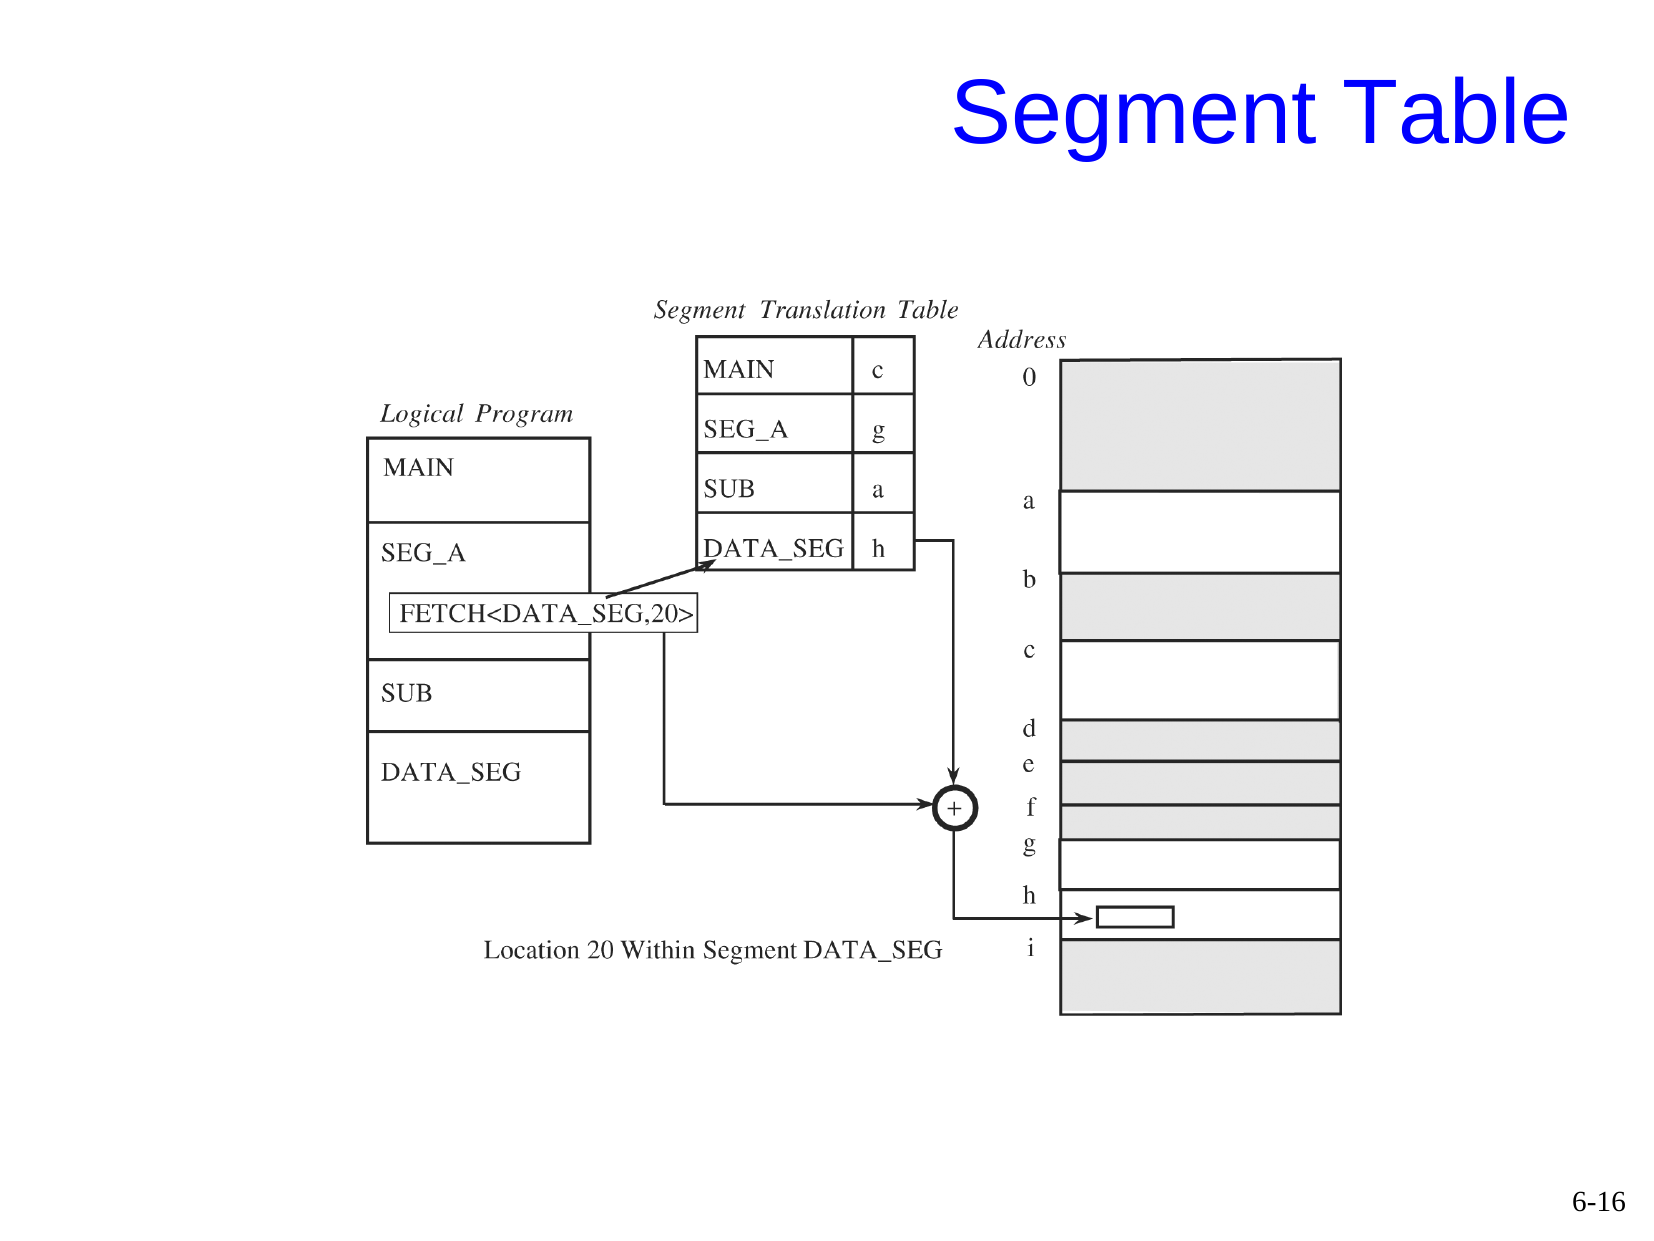

# Segment Table
Segment Table also contains memory protection attributes